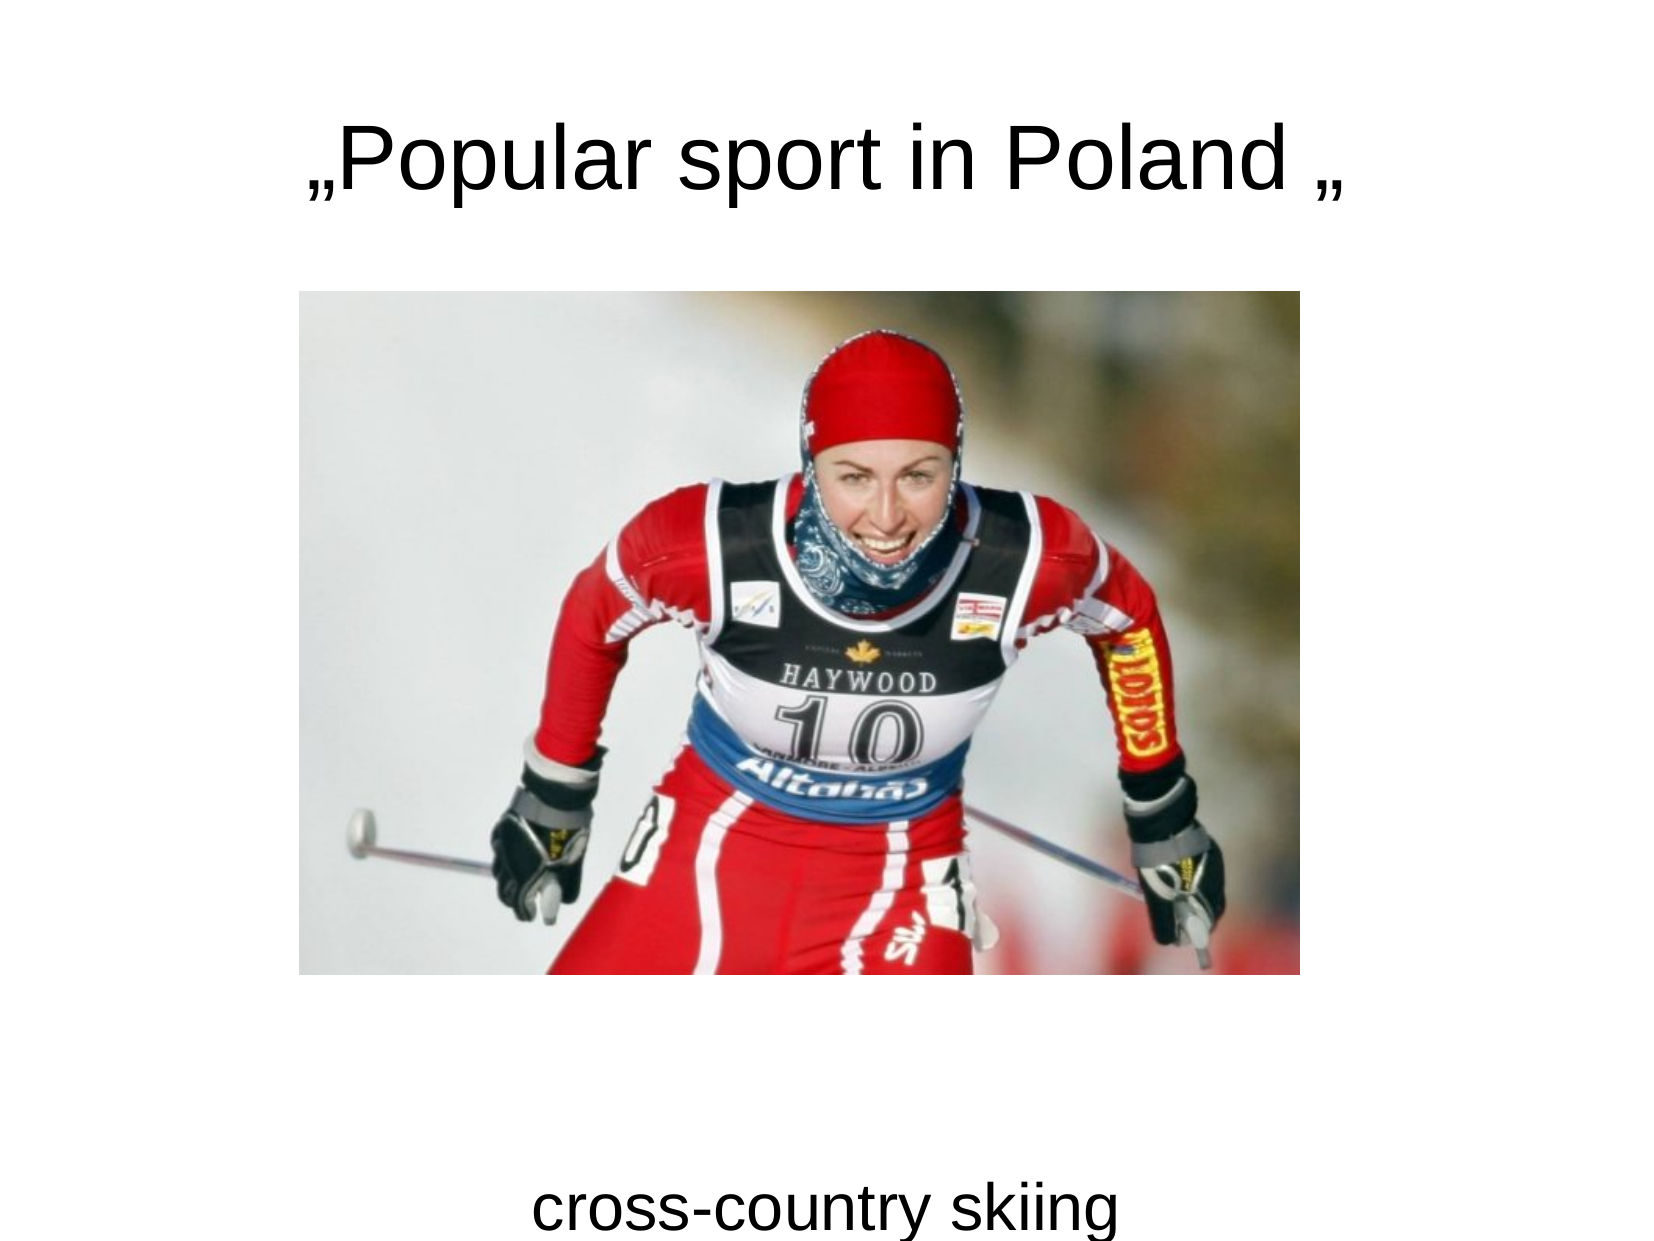

# „Popular sport in Poland „
cross-country skiing